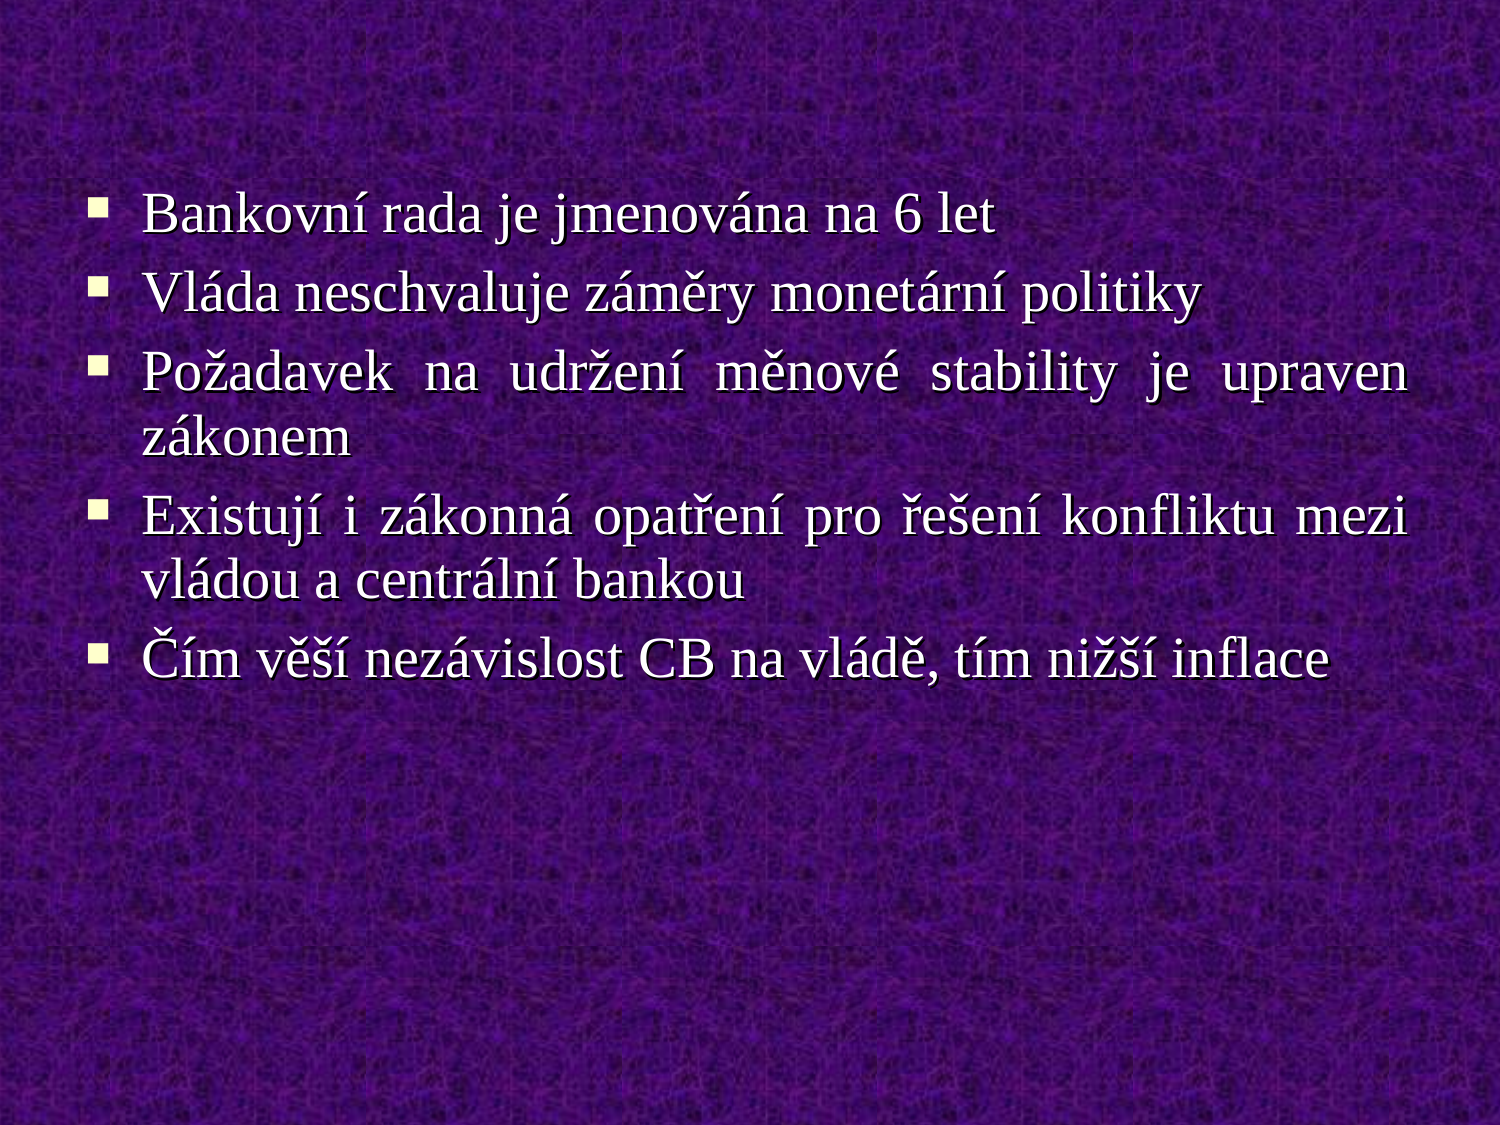

# Bankovní rada je jmenována na 6 let
Vláda neschvaluje záměry monetární politiky
Požadavek na udržení měnové stability je upraven zákonem
Existují i zákonná opatření pro řešení konfliktu mezi vládou a centrální bankou
Čím věší nezávislost CB na vládě, tím nižší inflace